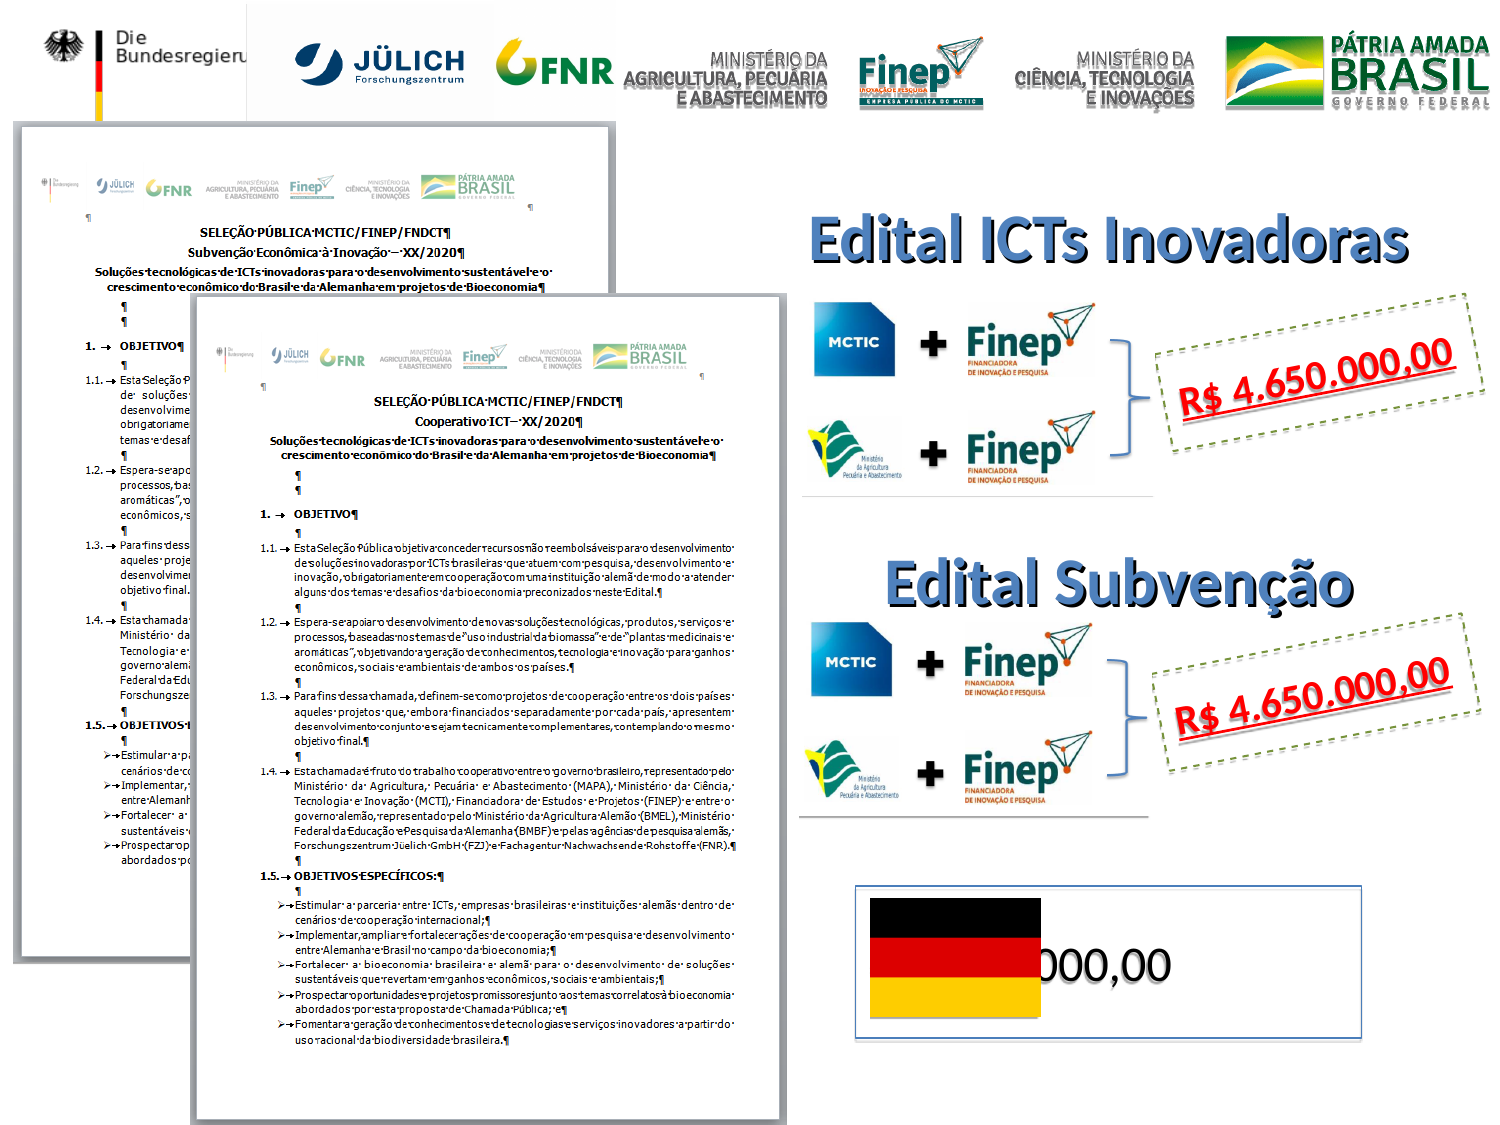

Edital ICTs Inovadoras
R$ 4.650.000,00
Edital Subvenção
R$ 4.650.000,00
€ 2.000.000,00